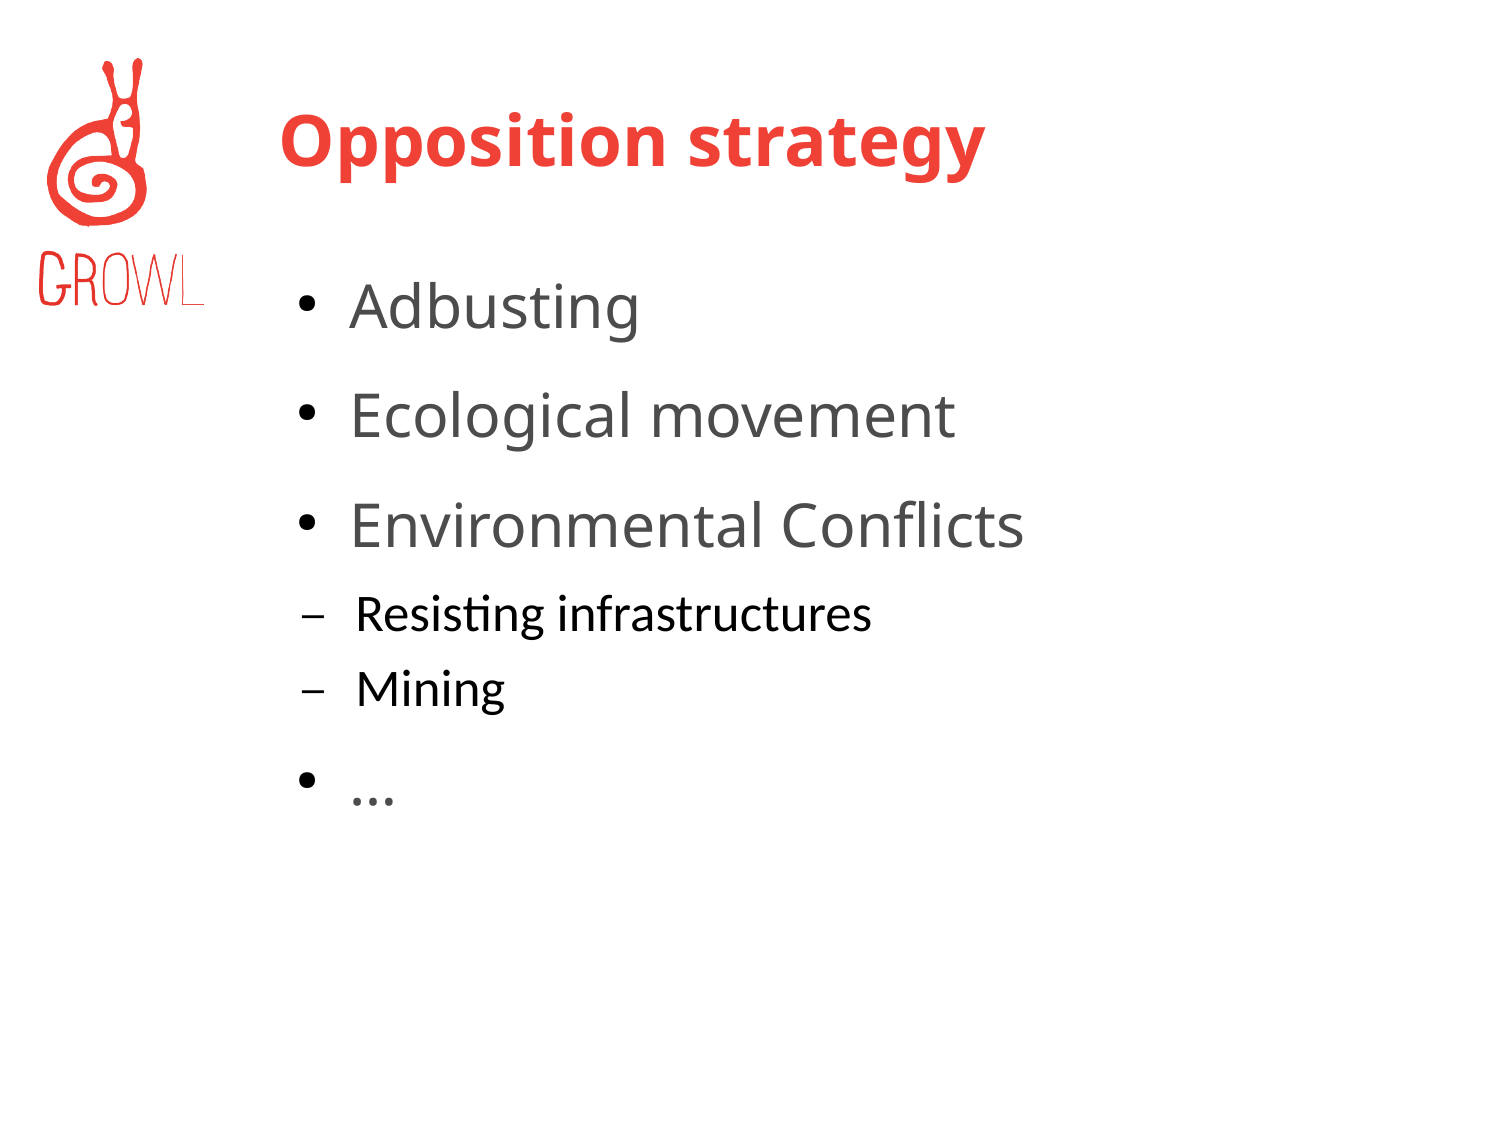

# Opposition strategy
Adbusting
Ecological movement
Environmental Conflicts
Resisting infrastructures
Mining
…